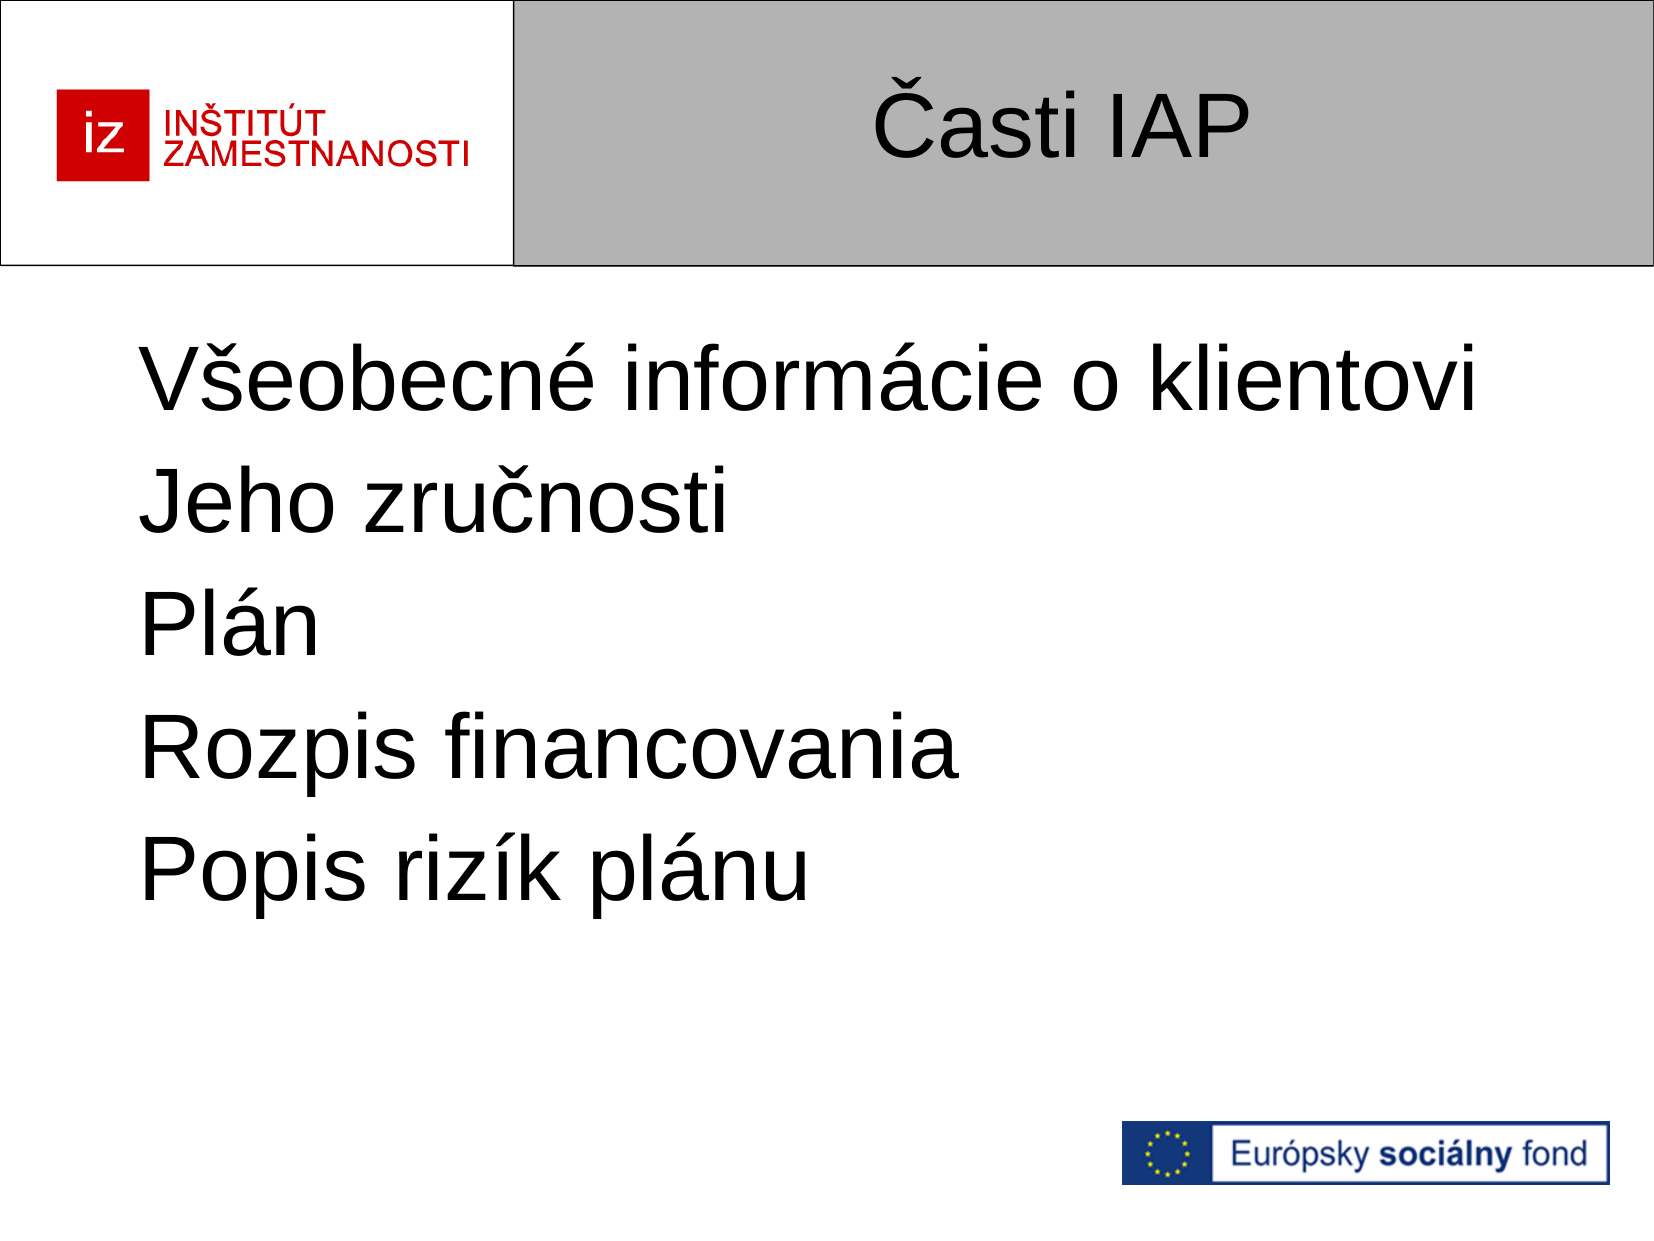

# Časti IAP
Všeobecné informácie o klientovi
Jeho zručnosti
Plán
Rozpis financovania
Popis rizík plánu